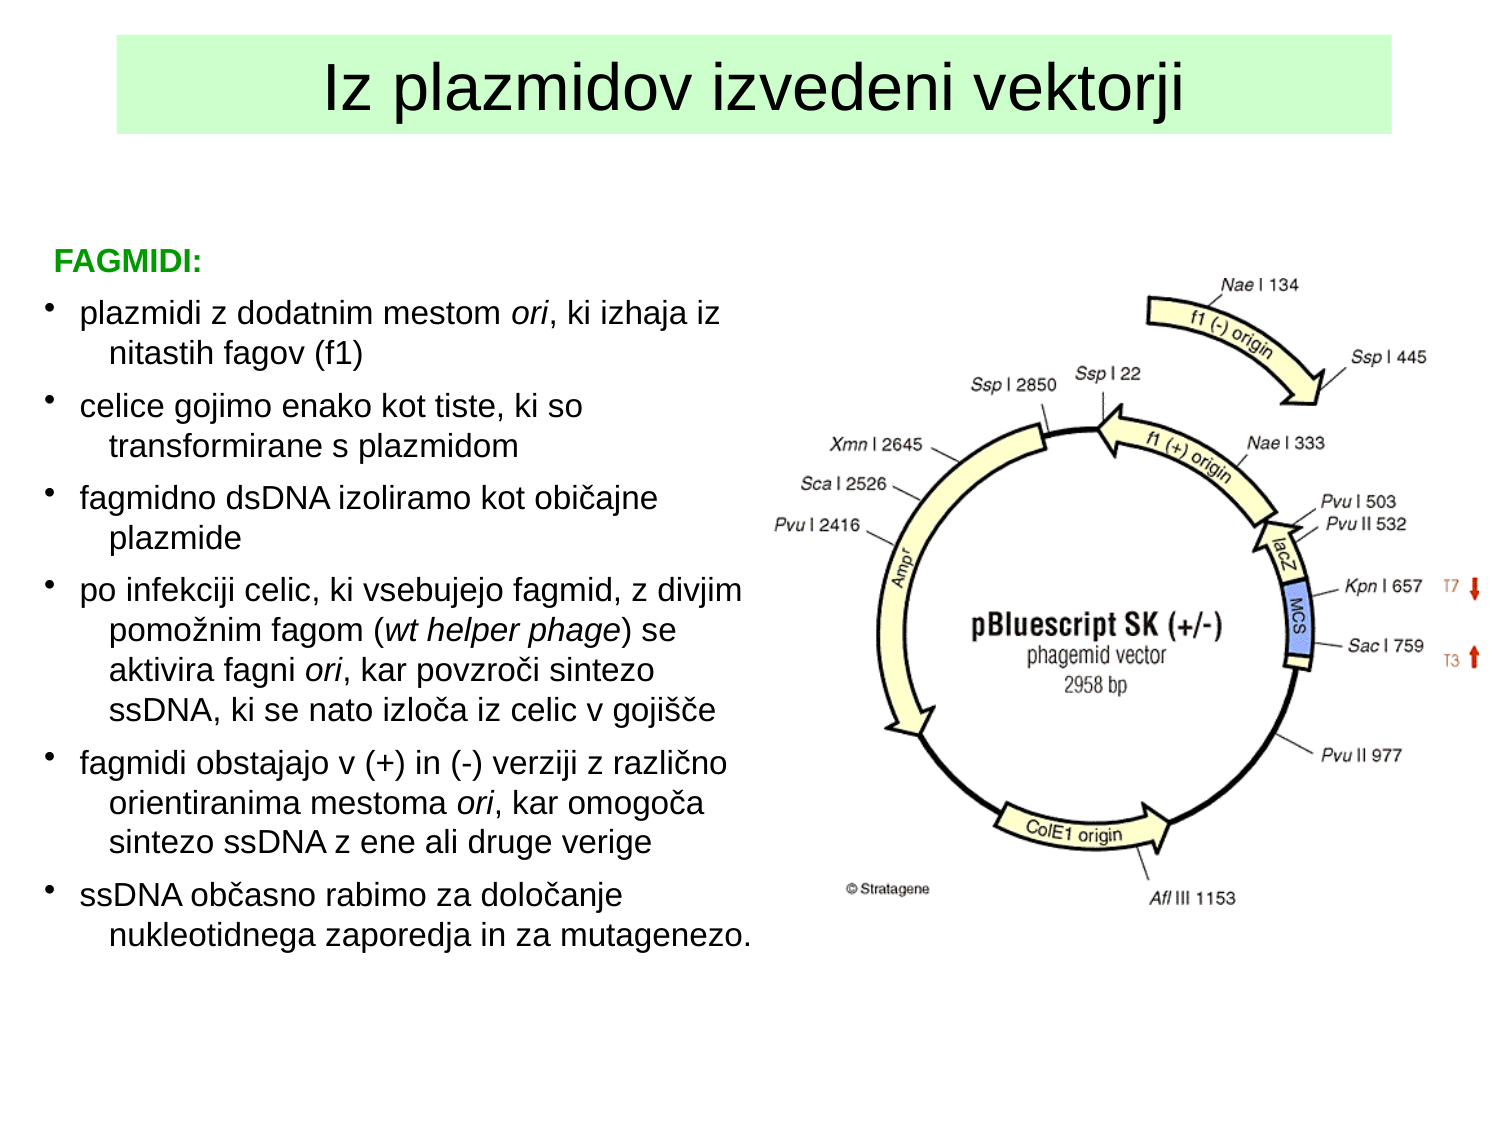

# Iz plazmidov izvedeni vektorji
 FAGMIDI:
plazmidi z dodatnim mestom ori, ki izhaja iz nitastih fagov (f1)
celice gojimo enako kot tiste, ki so transformirane s plazmidom
fagmidno dsDNA izoliramo kot običajne plazmide
po infekciji celic, ki vsebujejo fagmid, z divjim pomožnim fagom (wt helper phage) se aktivira fagni ori, kar povzroči sintezo ssDNA, ki se nato izloča iz celic v gojišče
fagmidi obstajajo v (+) in (-) verziji z različno orientiranima mestoma ori, kar omogoča sintezo ssDNA z ene ali druge verige
ssDNA občasno rabimo za določanje nukleotidnega zaporedja in za mutagenezo.